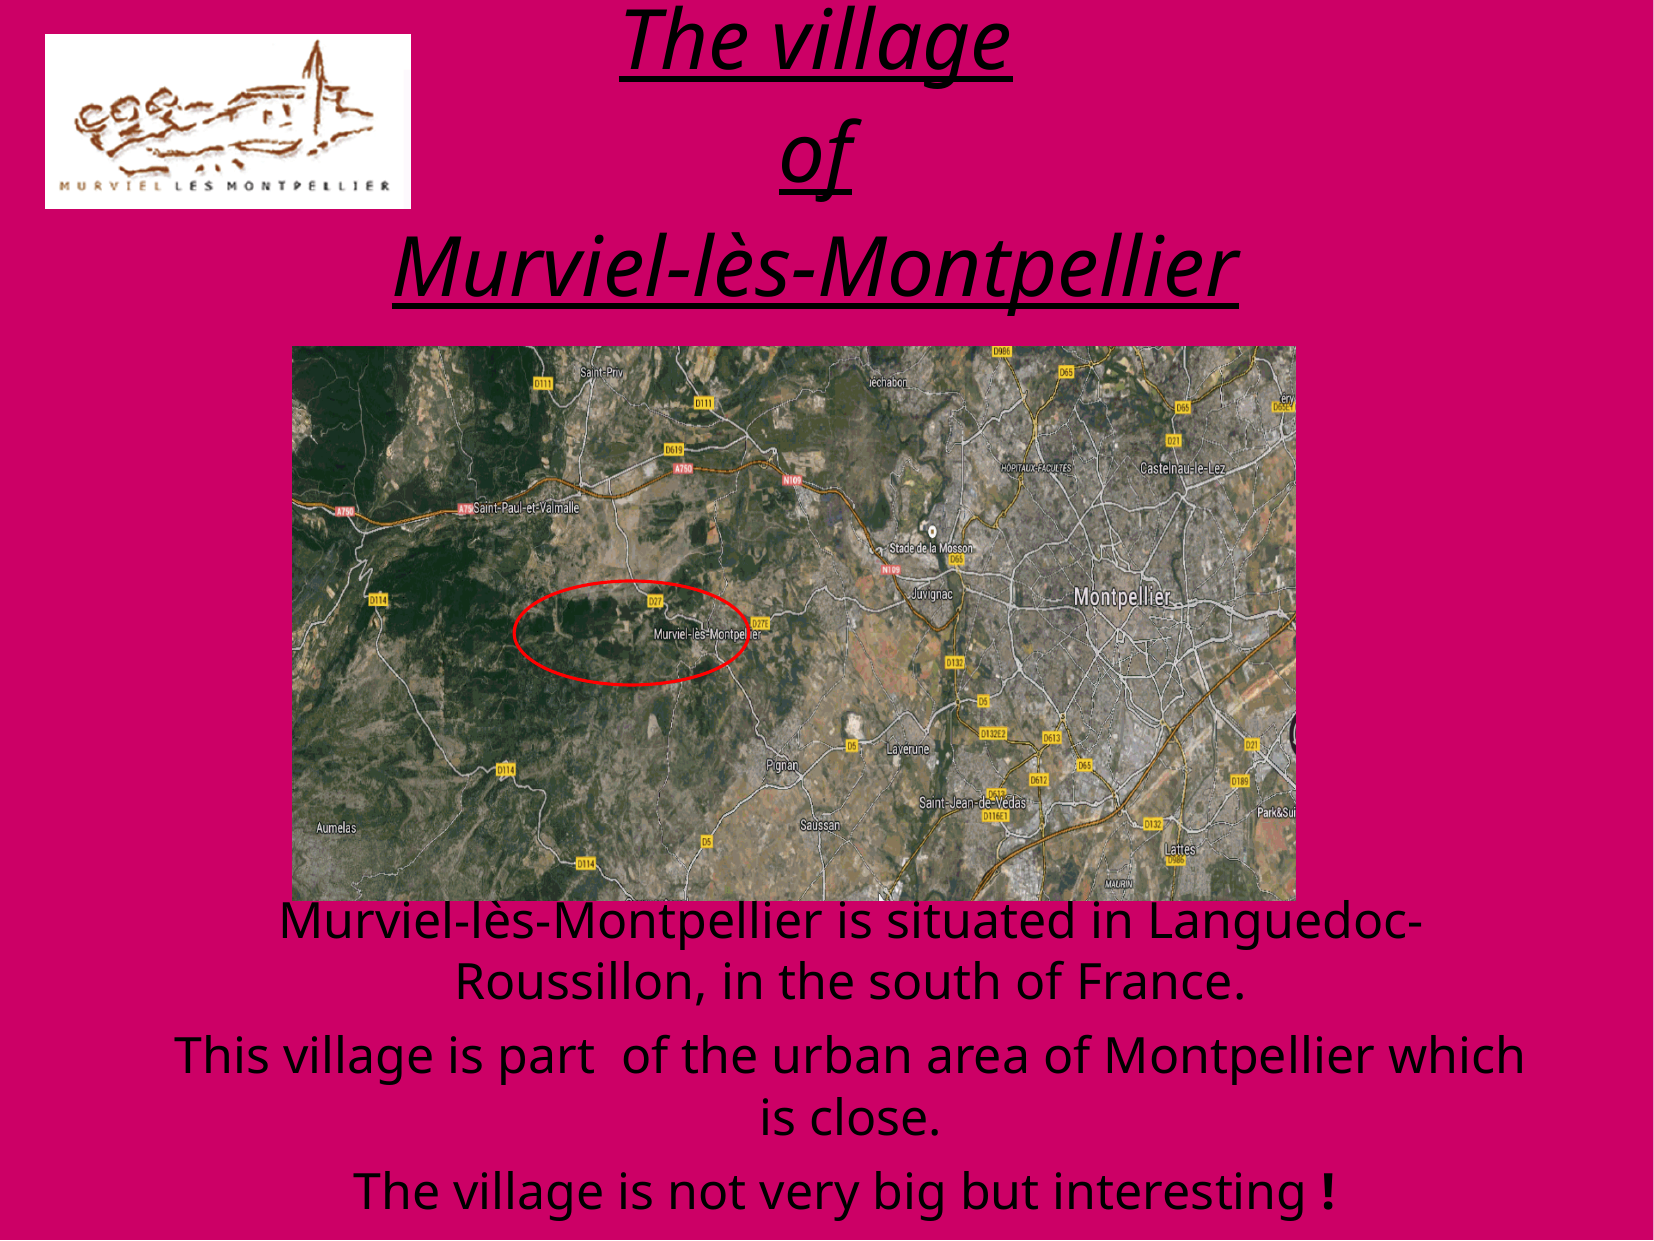

# The village of Murviel-lès-Montpellier
Murviel-lès-Montpellier is situated in Languedoc-Roussillon, in the south of France.
This village is part of the urban area of Montpellier which is close.
The village is not very big but interesting !